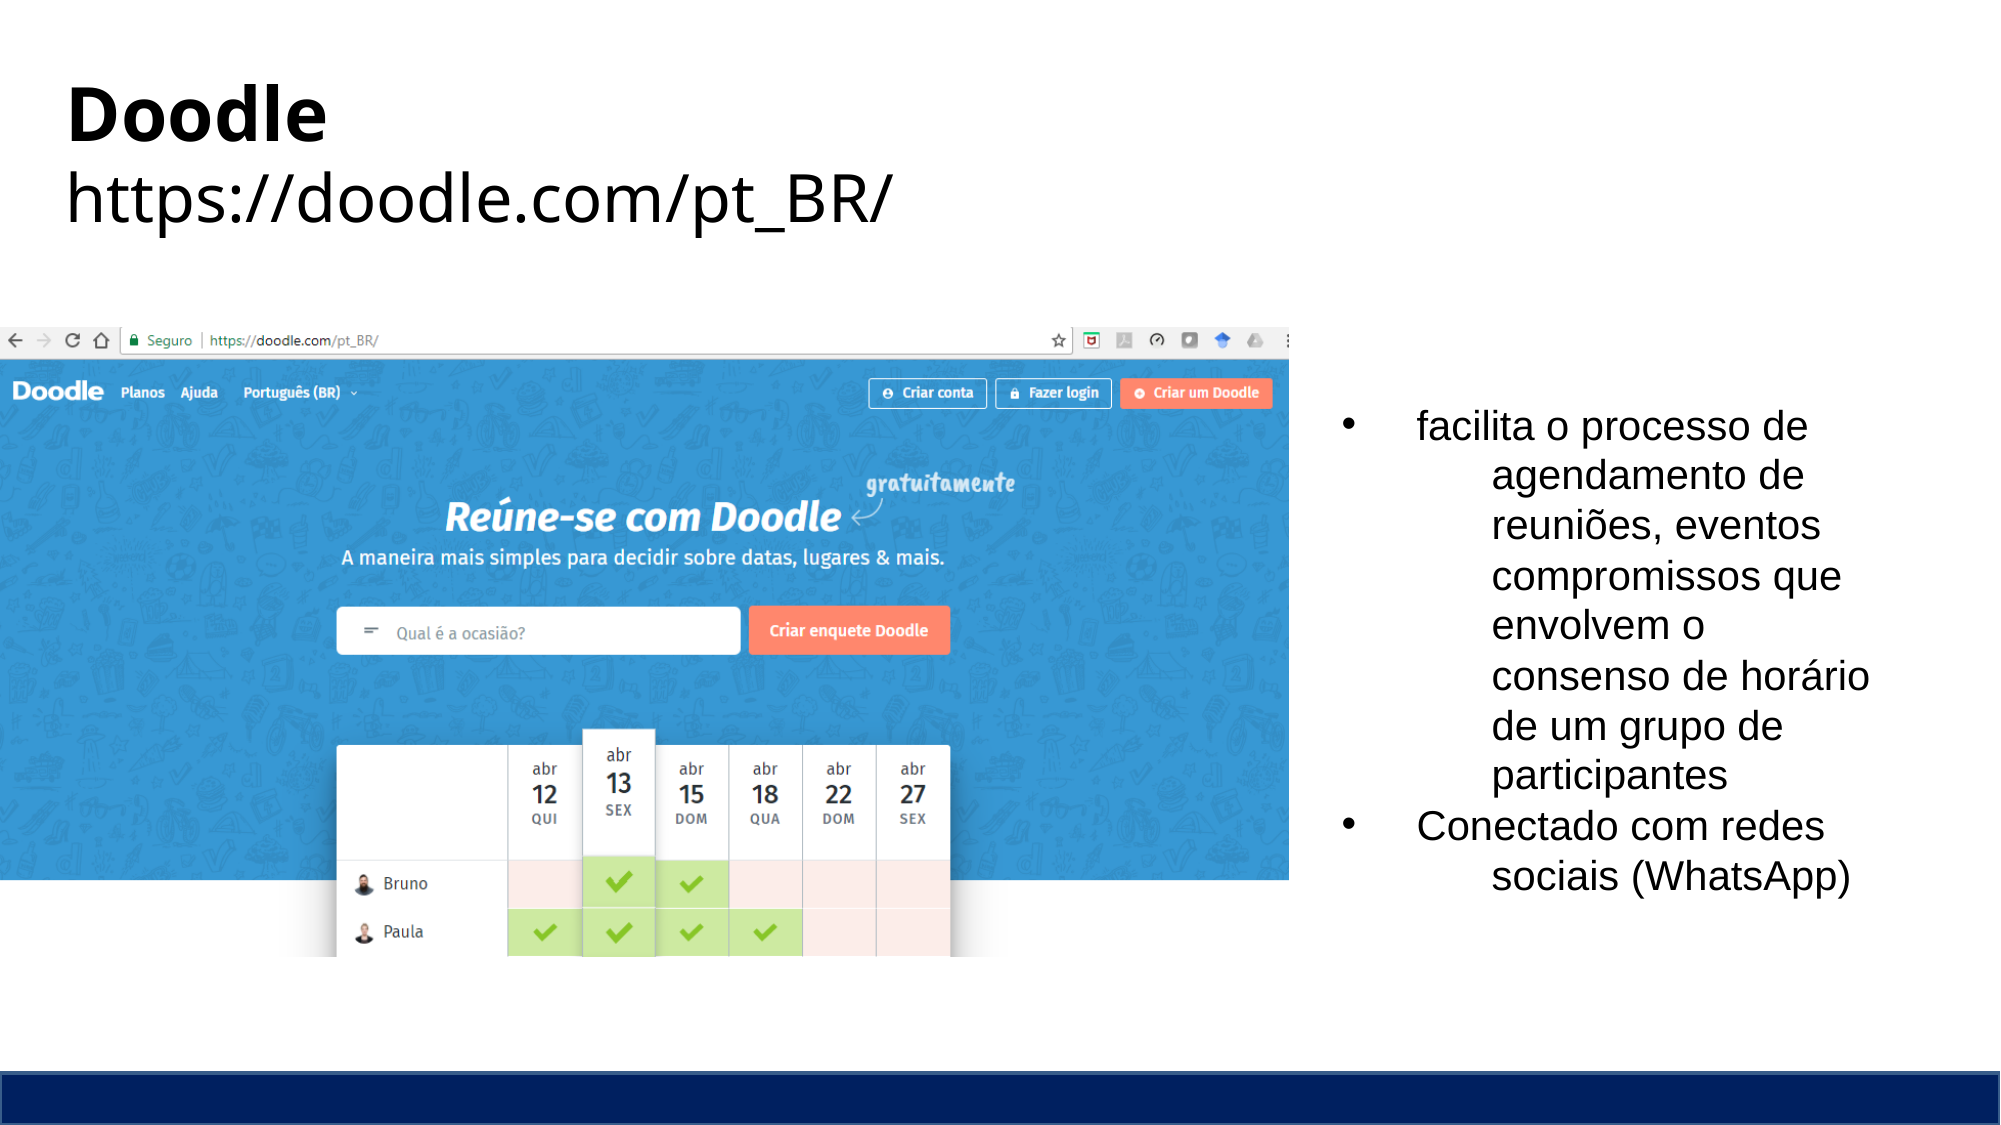

Doodle
https://doodle.com/pt_BR/
facilita o processo de agendamento de reuniões, eventos compromissos que envolvem o consenso de horário de um grupo de participantes
Conectado com redes sociais (WhatsApp)